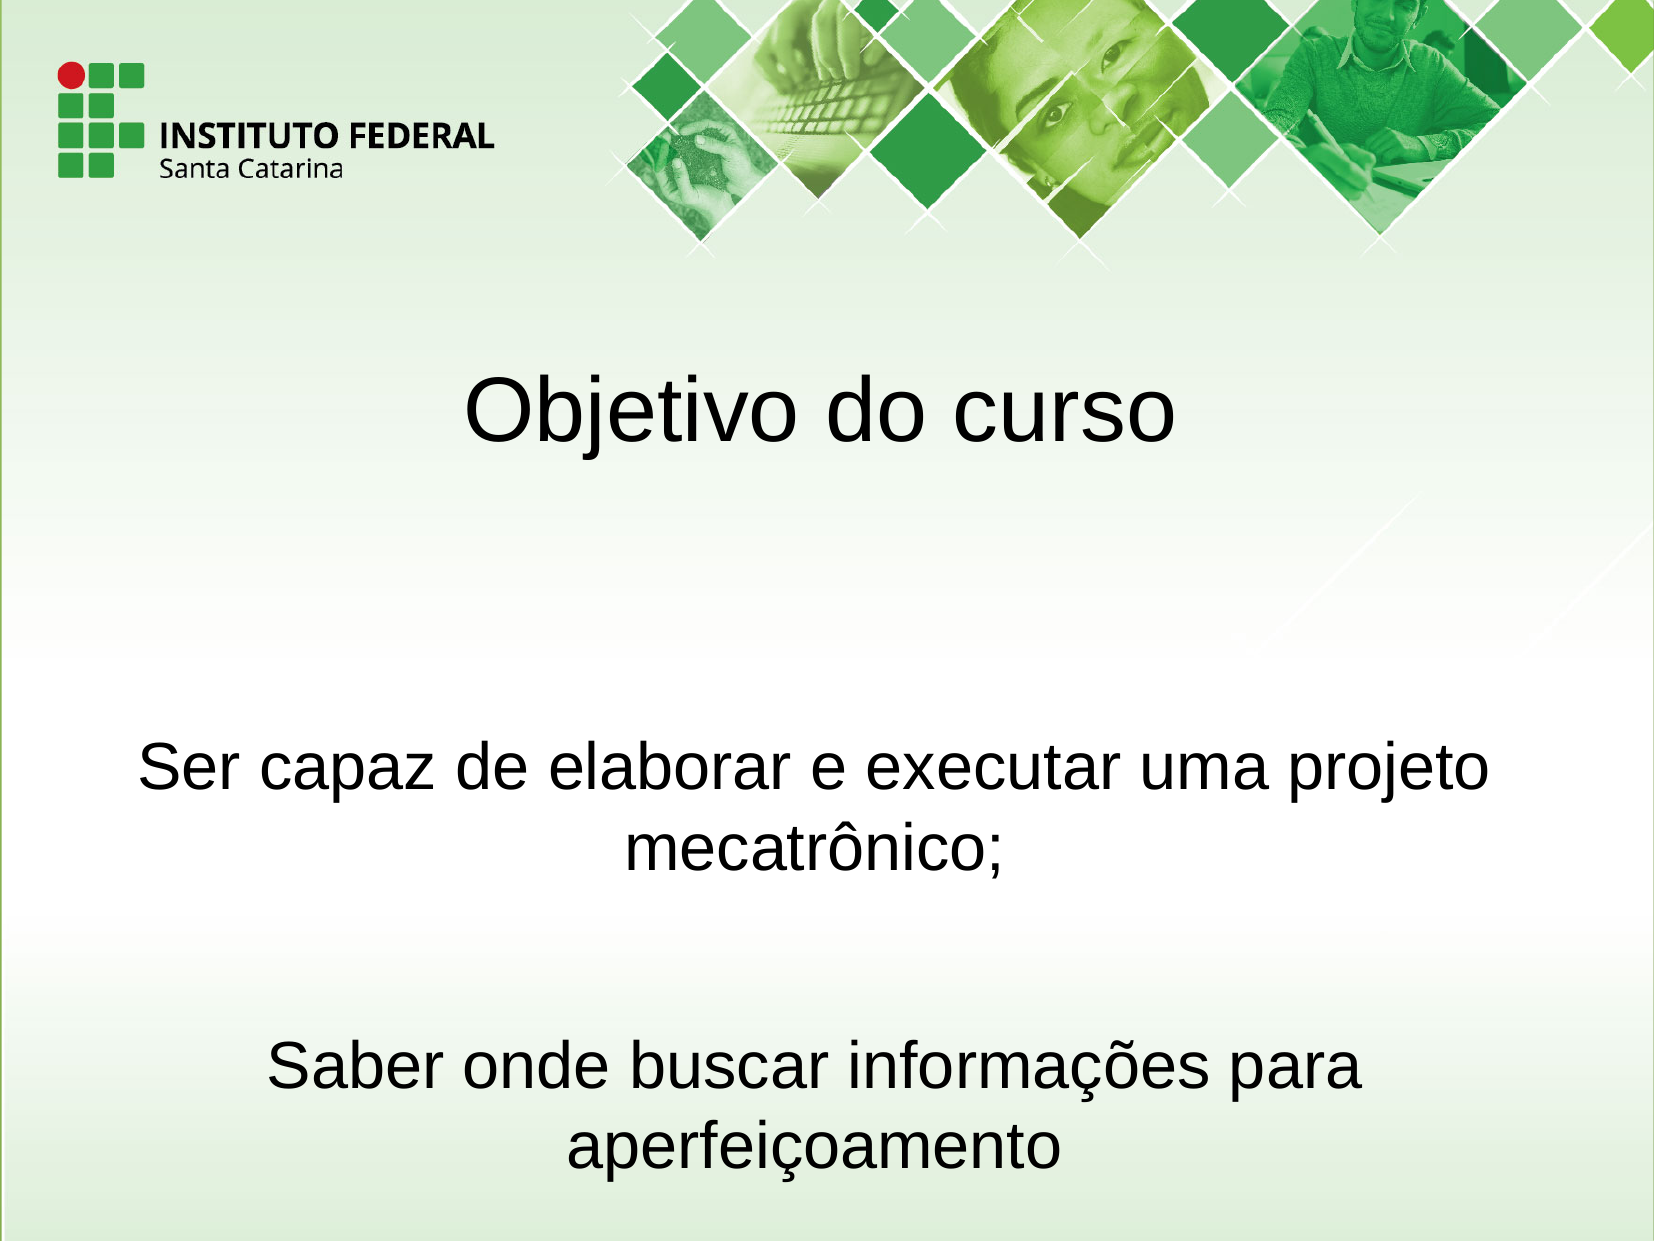

Ser capaz de elaborar e executar uma projeto mecatrônico;
Saber onde buscar informações para aperfeiçoamento
# Objetivo do curso